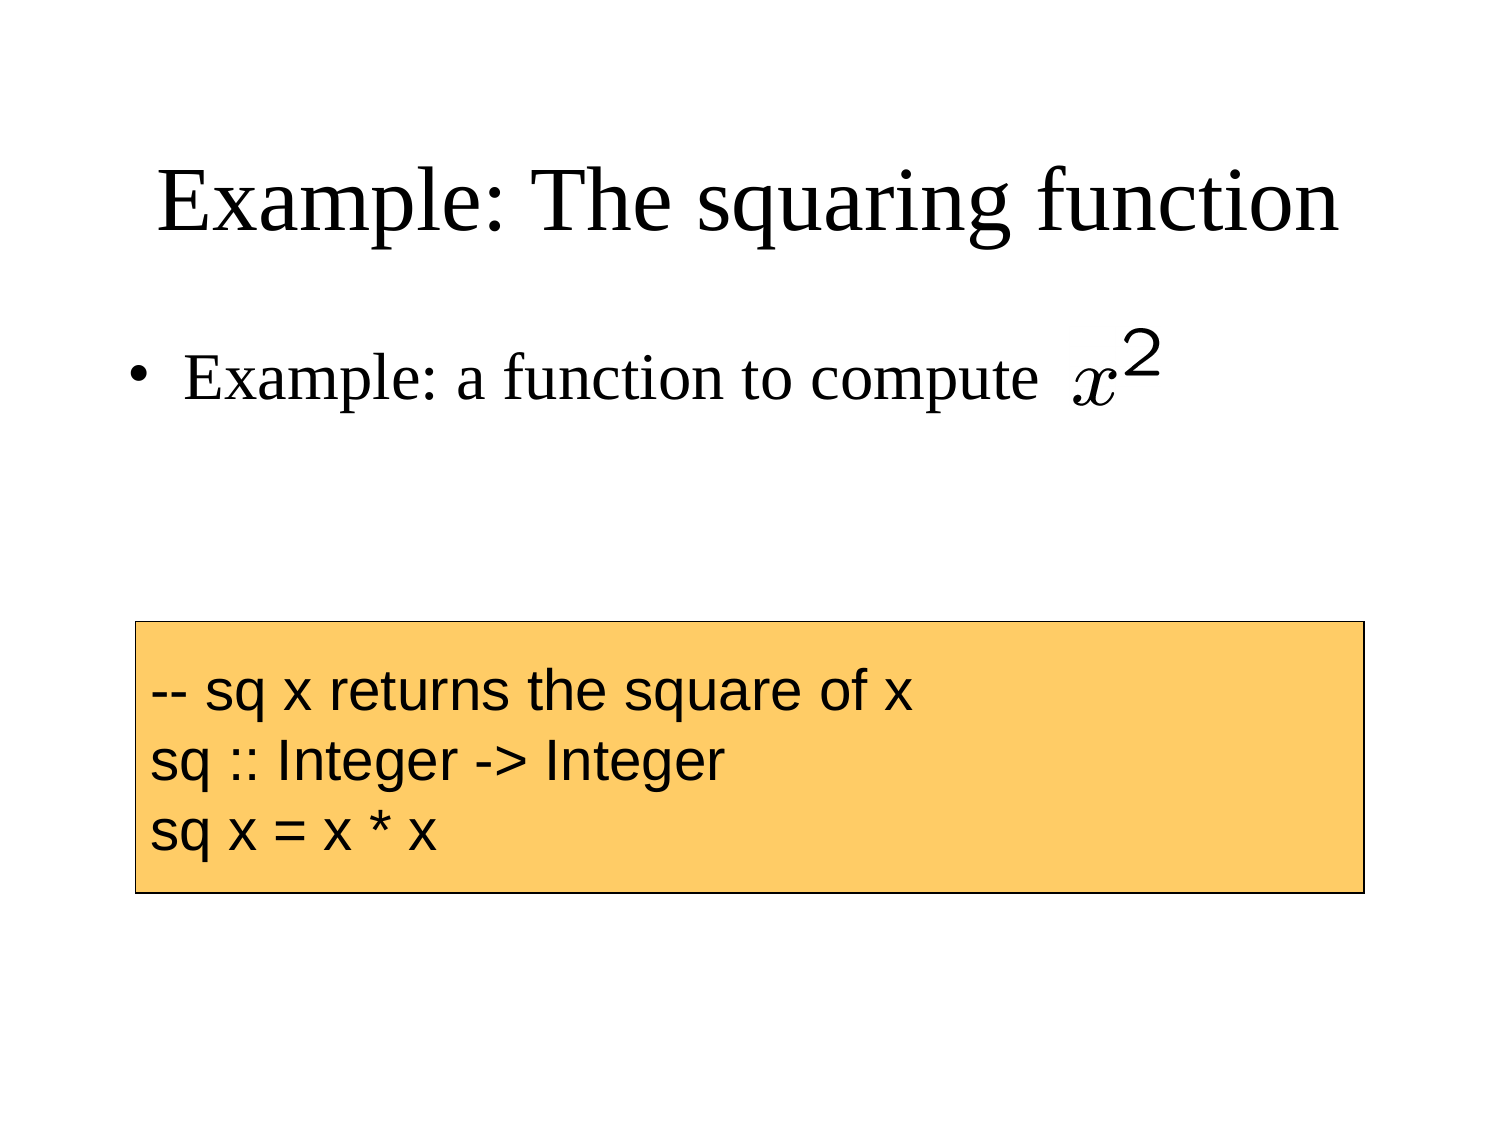

# Example: The squaring function
Example: a function to compute
-- sq x returns the square of x
sq :: Integer -> Integer
sq x = x * x